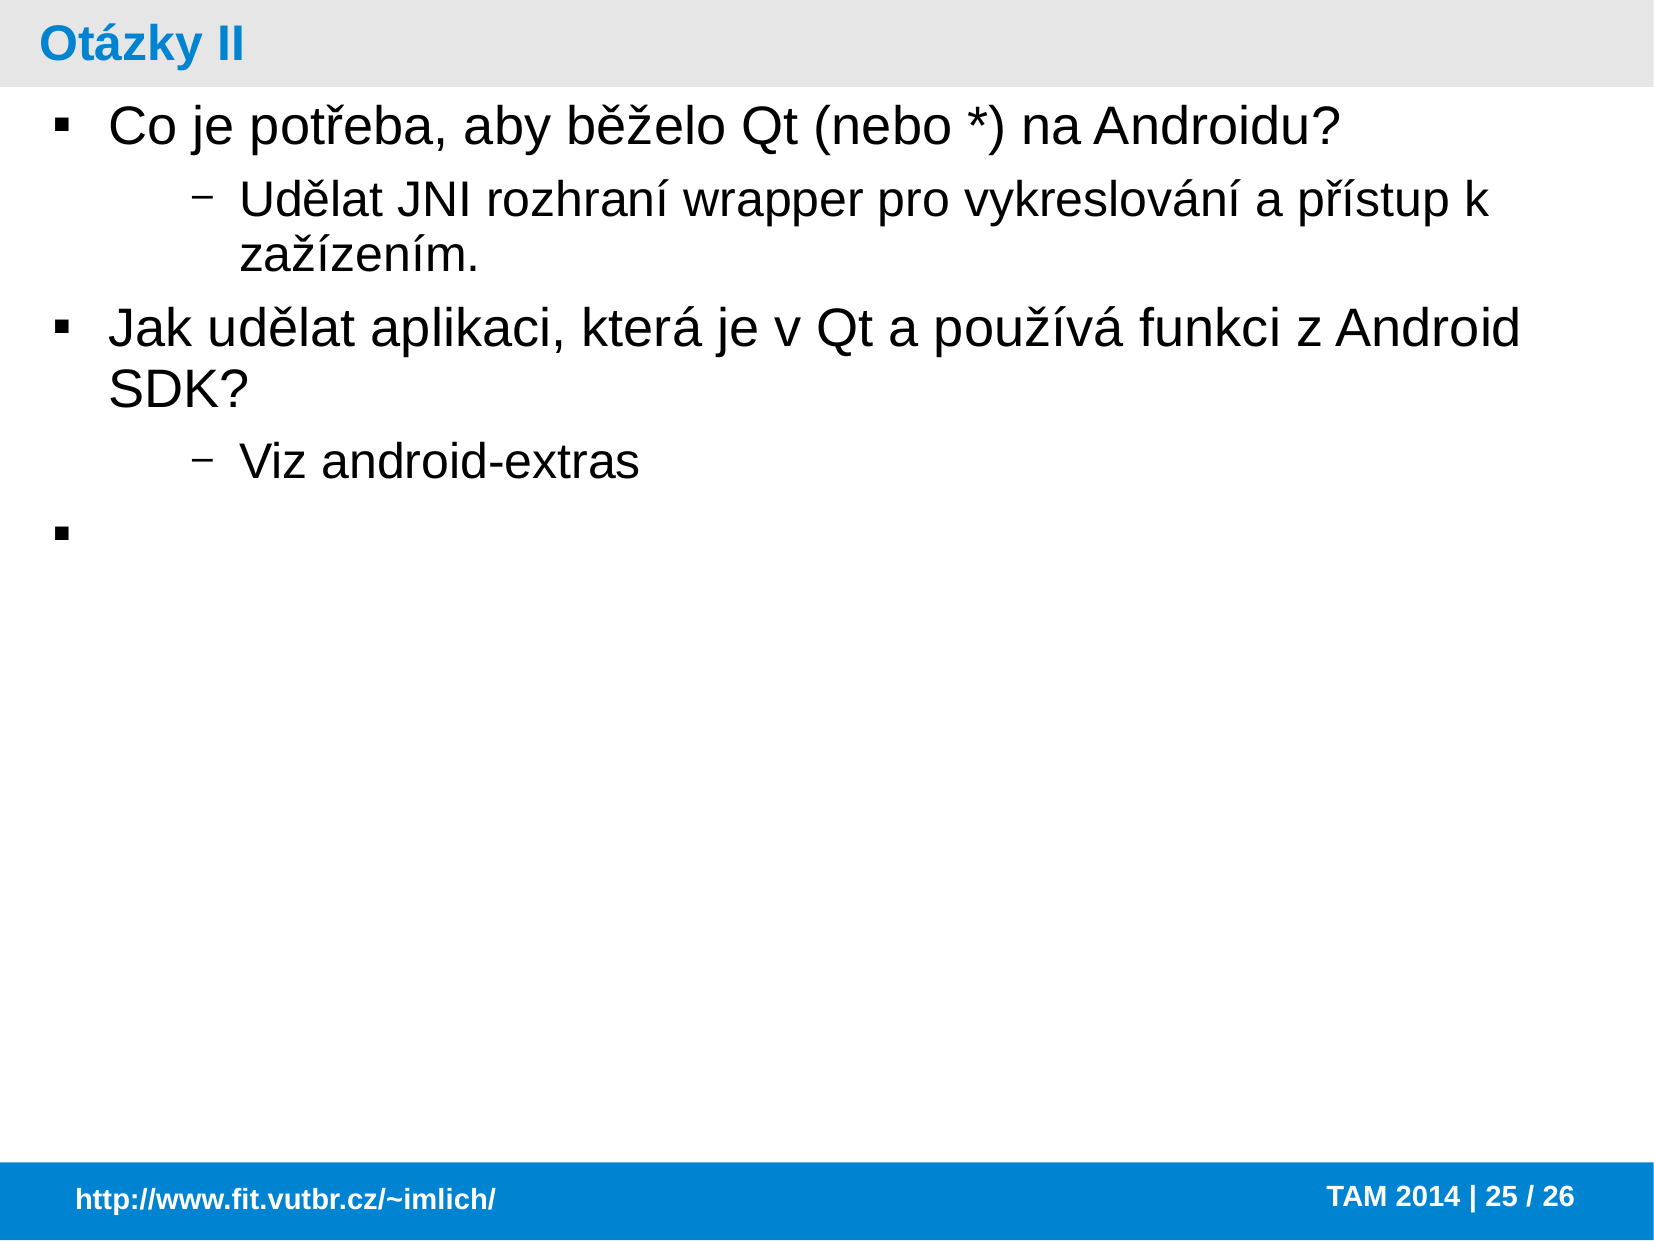

# Otázky II
Co je potřeba, aby běželo Qt (nebo *) na Androidu?
Udělat JNI rozhraní wrapper pro vykreslování a přístup k zažízením.
Jak udělat aplikaci, která je v Qt a používá funkci z Android SDK?
Viz android-extras